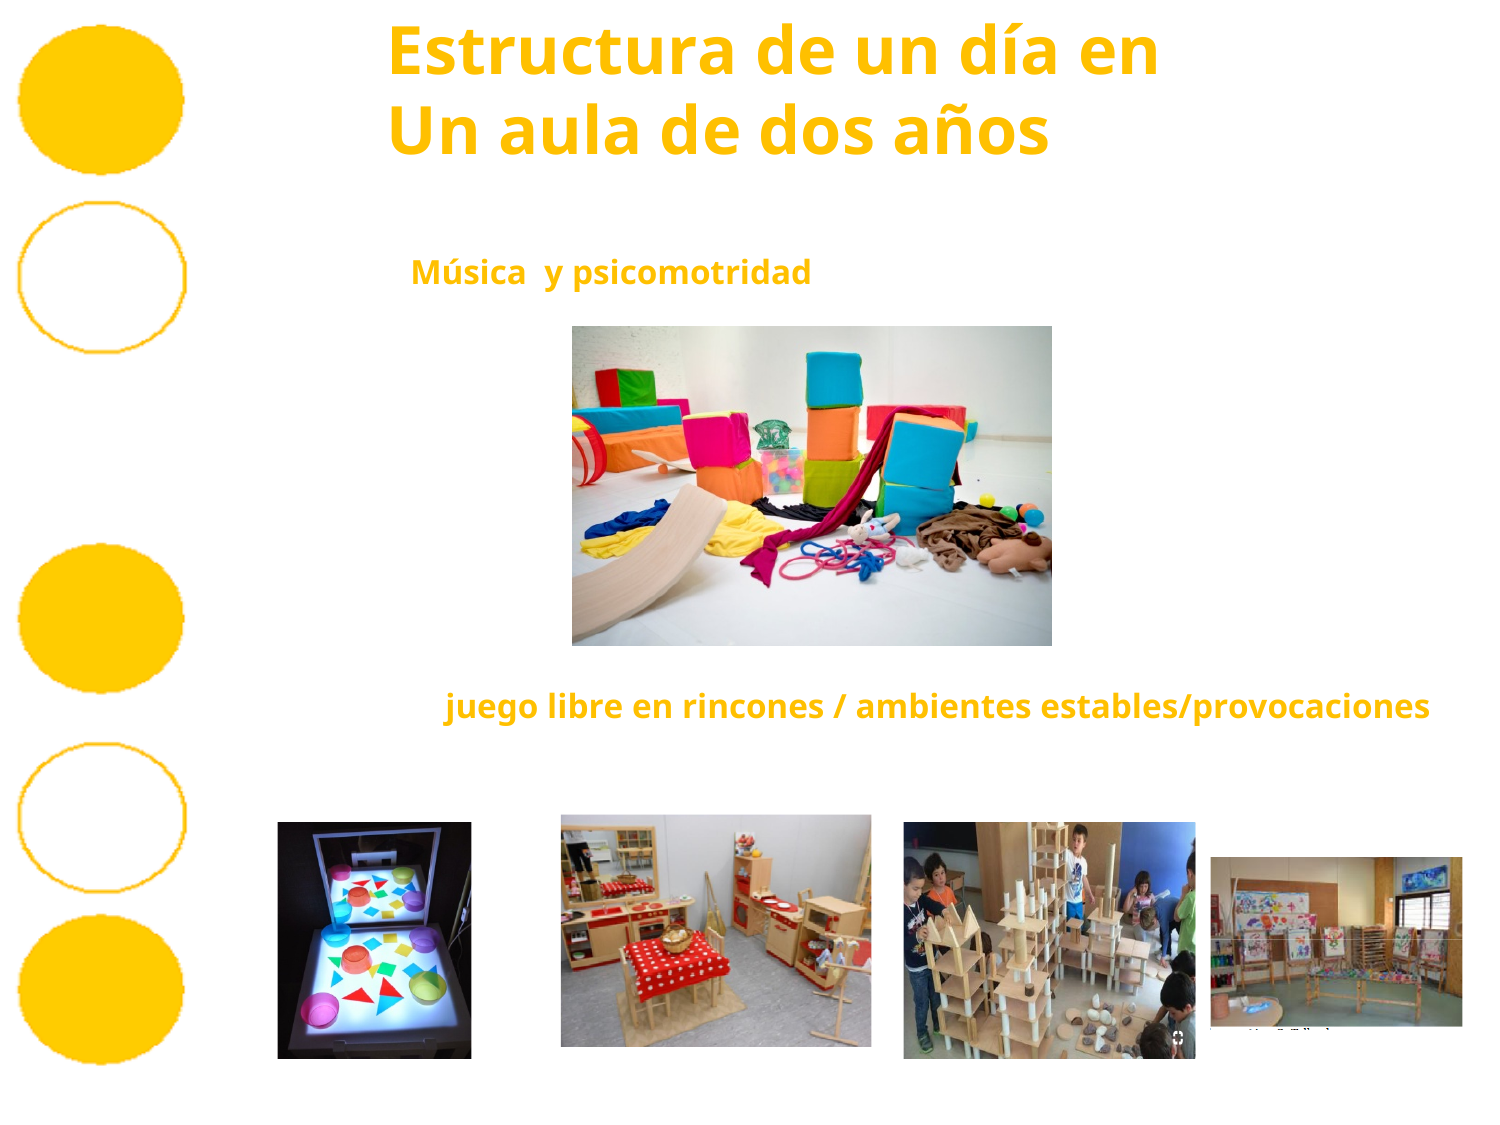

Estructura de un día en
Un aula de dos años
Música y psicomotridad
 juego libre en rincones / ambientes estables/provocaciones